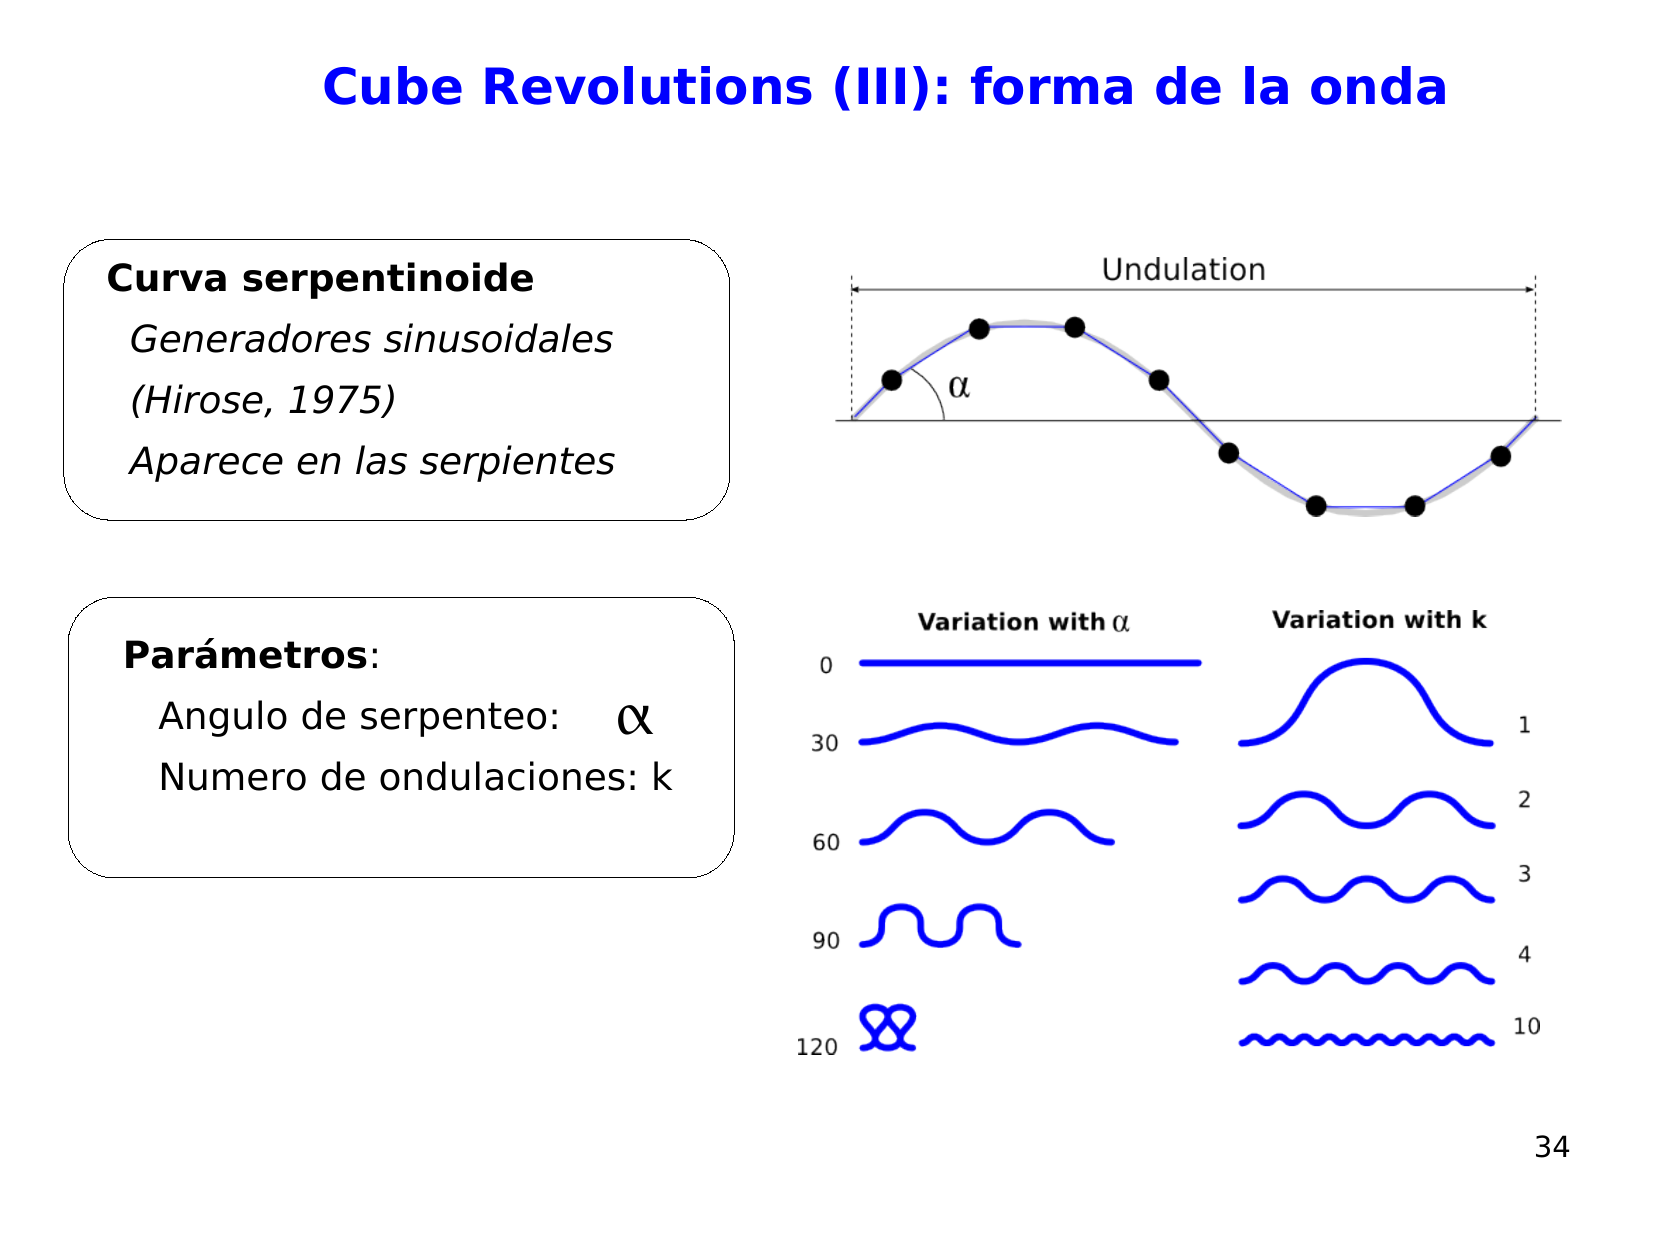

Cube Revolutions (III): forma de la onda
 Curva serpentinoide
Generadores sinusoidales
(Hirose, 1975)
Aparece en las serpientes
 Parámetros:
 Angulo de serpenteo:
 Numero de ondulaciones: k
34